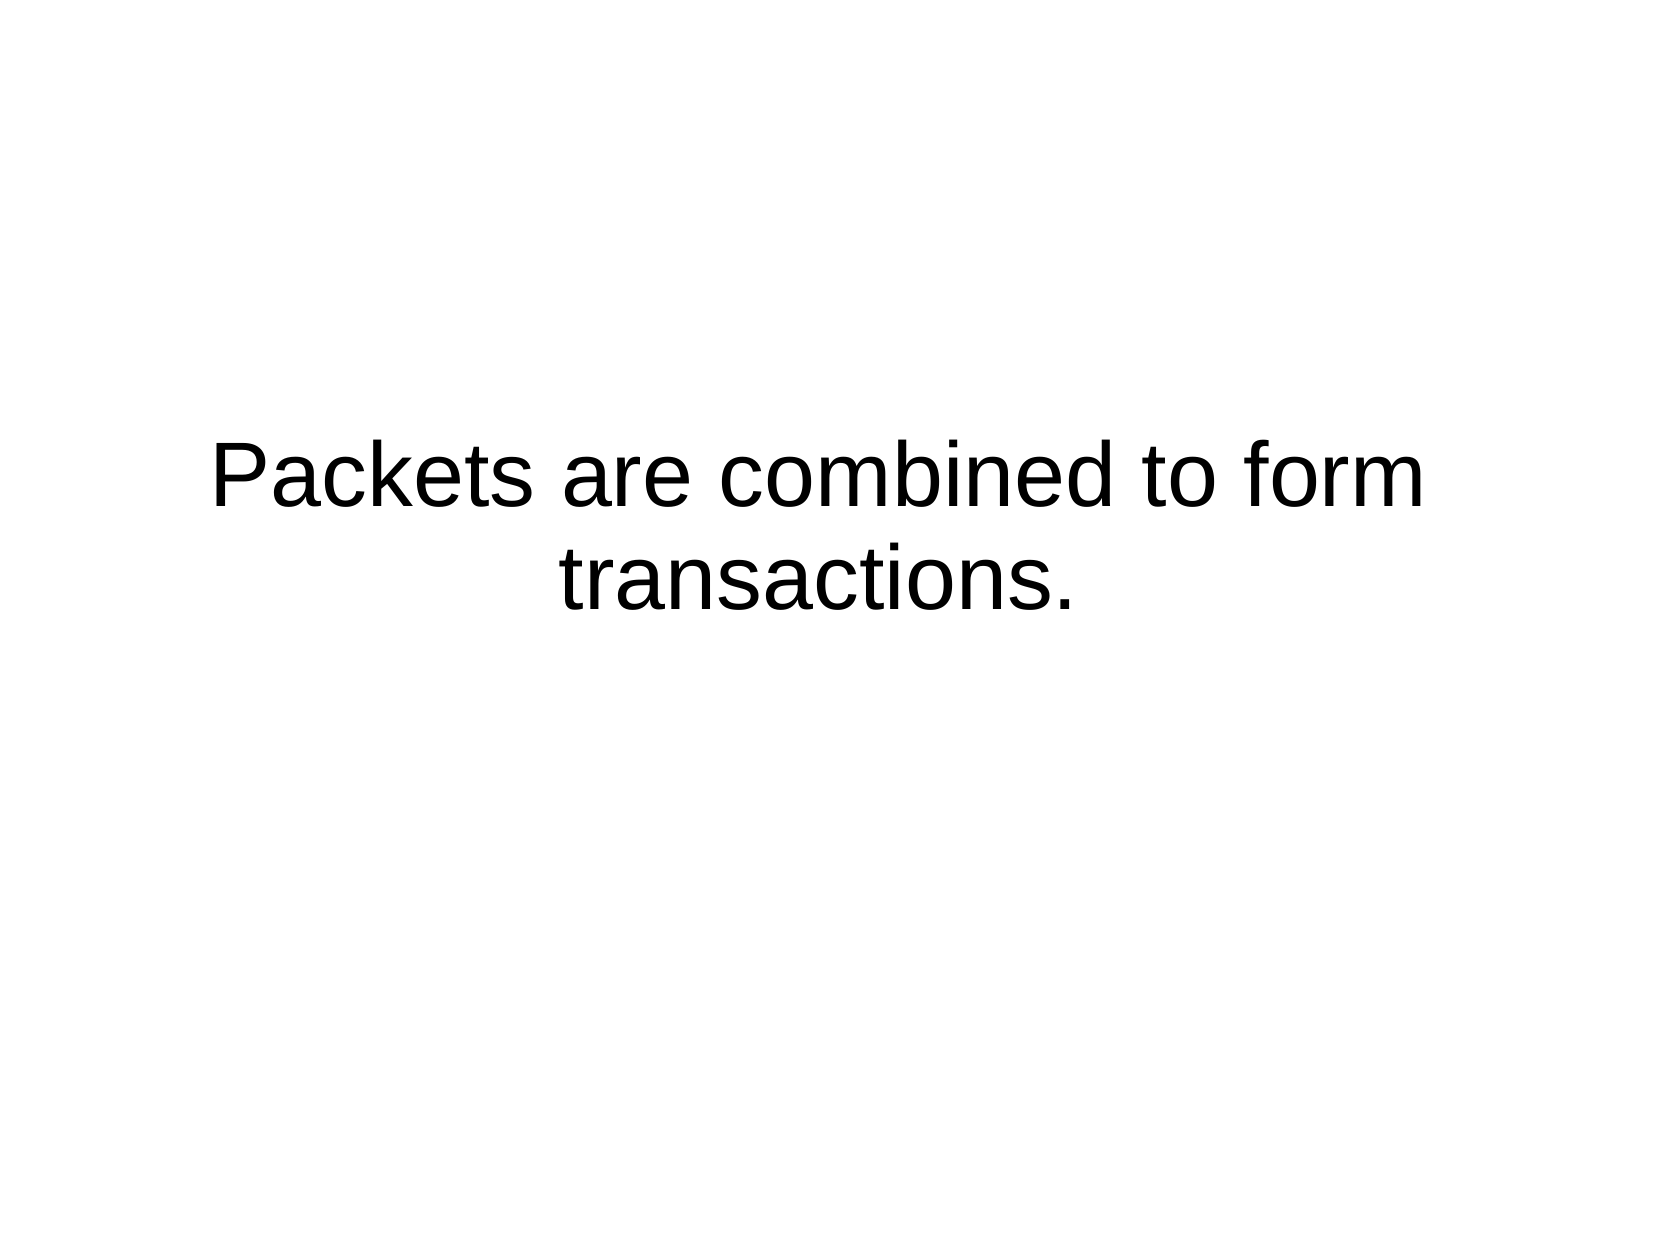

# Packets are combined to form transactions.